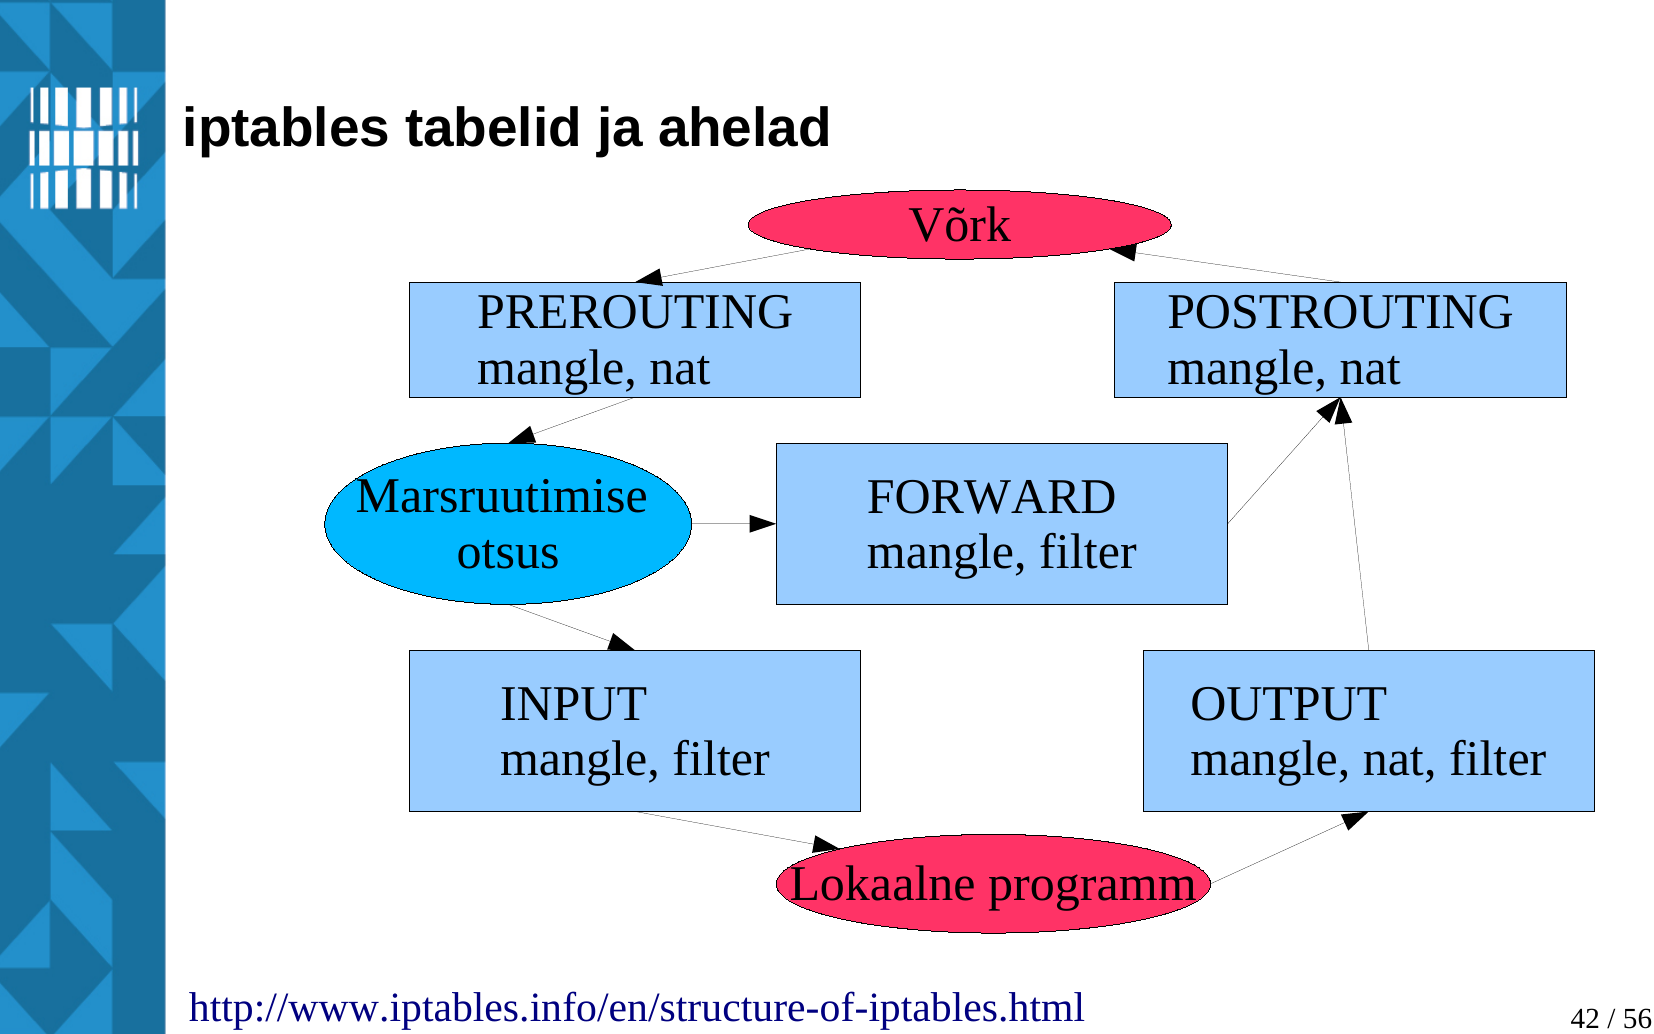

# iptables tabelid ja ahelad
Võrk
PREROUTING
mangle, nat
POSTROUTING
mangle, nat
Marsruutimise
otsus
FORWARD
mangle, filter
INPUT
mangle, filter
OUTPUT
mangle, nat, filter
Lokaalne programm
http://www.iptables.info/en/structure-of-iptables.html
42